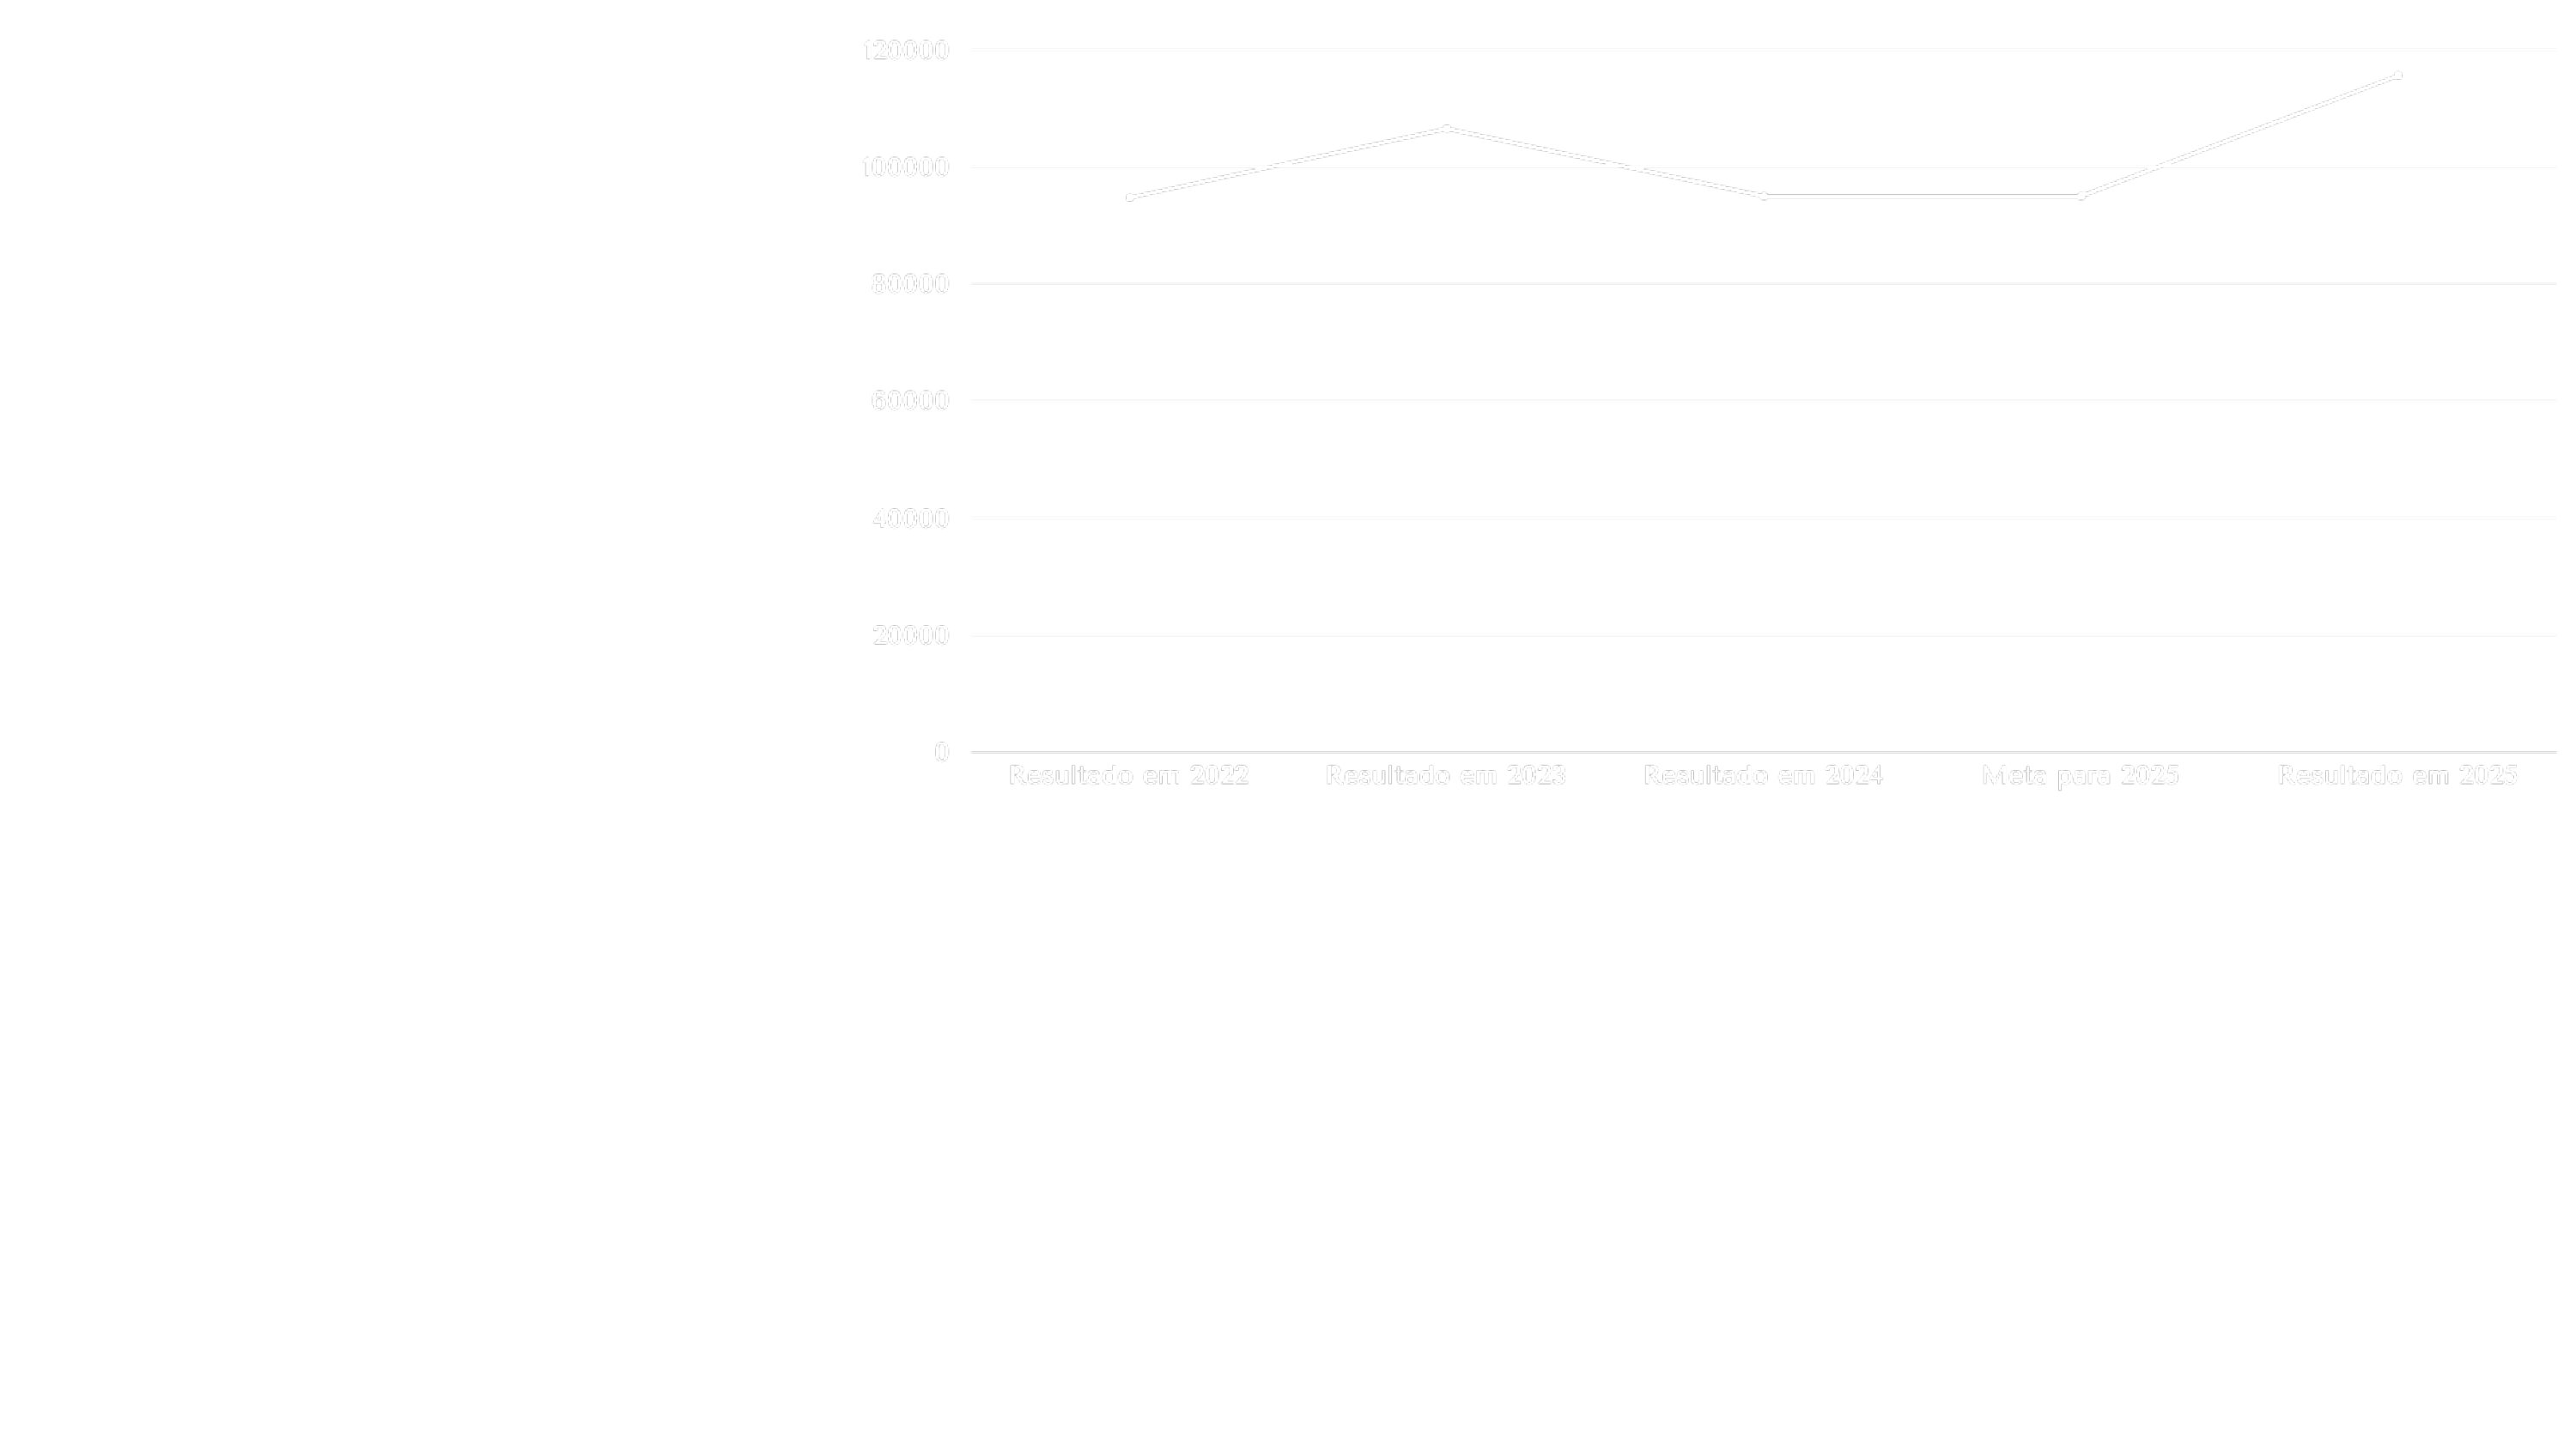

Indicador - Quilometragem – Km
Definição da Meta: Manter o consumo em 2025, considerando o ano anterior.
Resultado em 2022 - 94.727
Resultado 2023 - 106.503
Resultado em 2024 - 94.973
Meta para 2025 - 94.973
Resultado em 2025 - 115.579